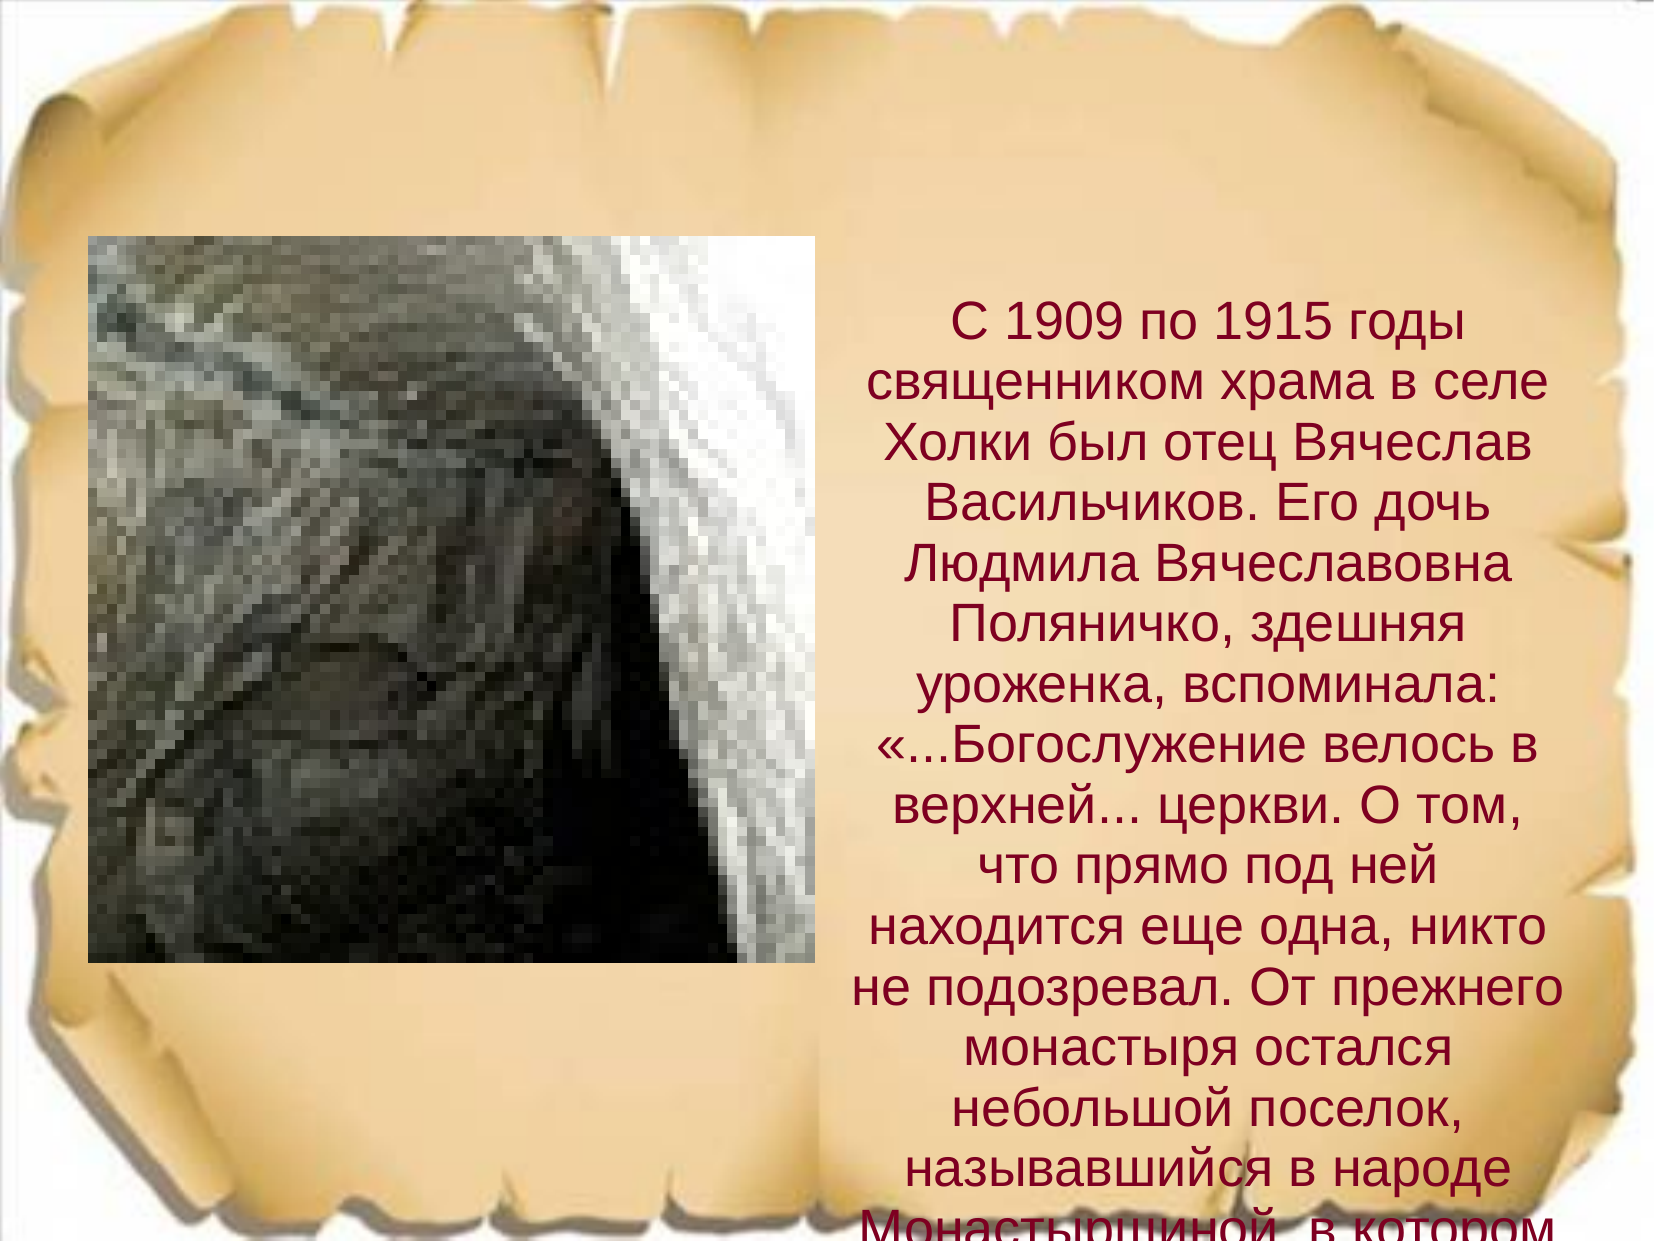

#
С 1909 по 1915 годы священником храма в селе Холки был отец Вячеслав Васильчиков. Его дочь Людмила Вячеславовна Поляничко, здешняя уроженка, вспоминала: «...Богослужение велось в верхней... церкви. О том, что прямо под ней находится еще одна, никто не подозревал. От прежнего монастыря остался небольшой поселок, называвшийся в народе Монастырщиной, в котором доживали свой век древние уже монахи или отшельники.